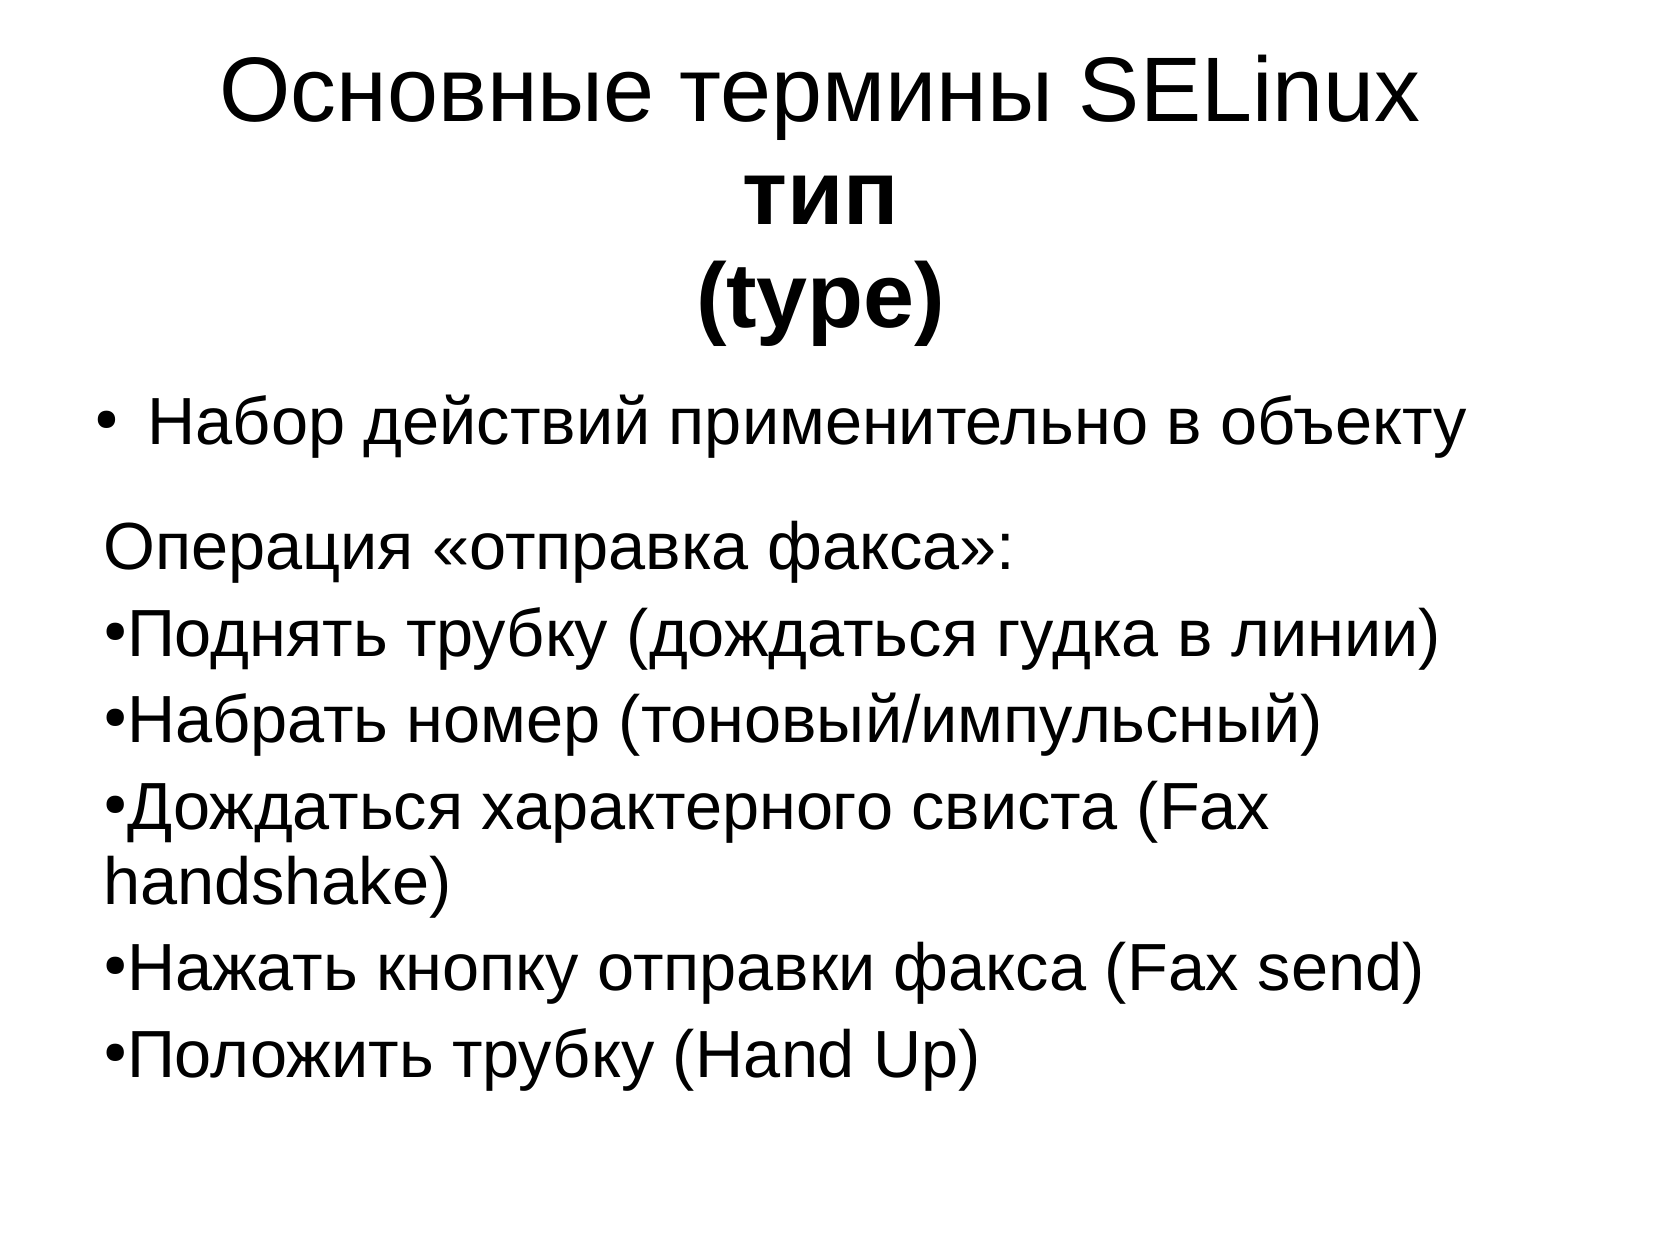

Основные термины SELinux
тип
(type)
# Набор действий применительно в объекту
Операция «отправка факса»:
Поднять трубку (дождаться гудка в линии)
Набрать номер (тоновый/импульсный)
Дождаться характерного свиста (Fax handshake)
Нажать кнопку отправки факса (Fax send)
Положить трубку (Hand Up)